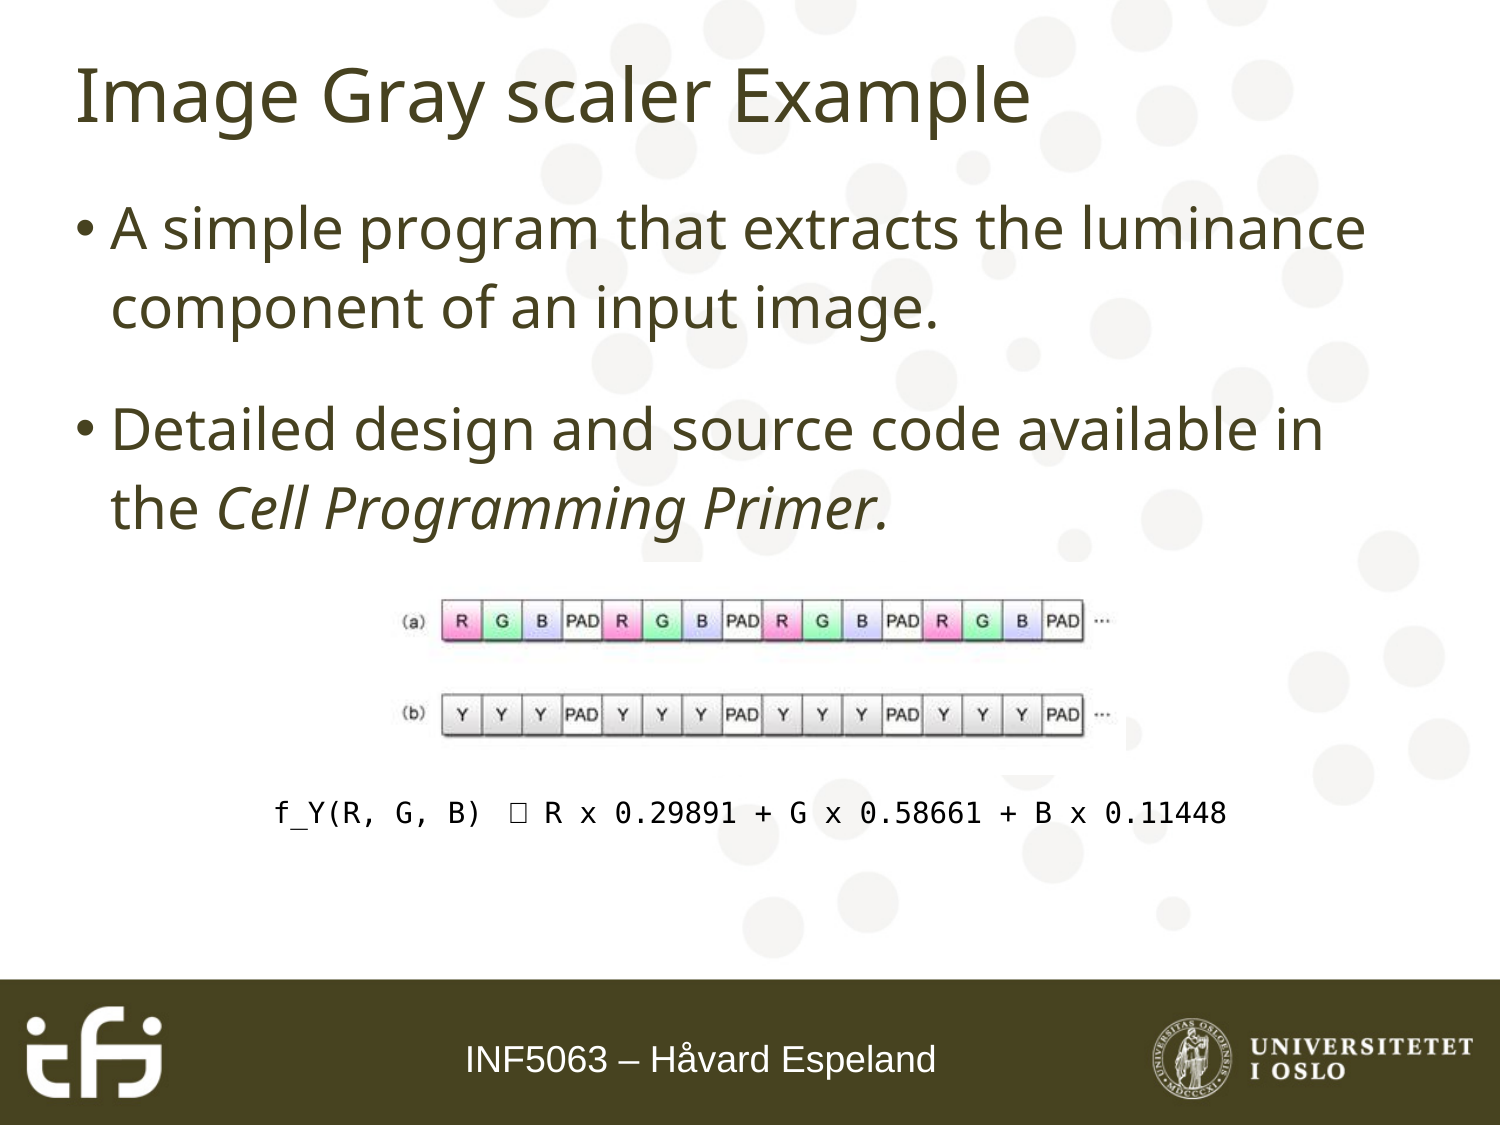

# Image Gray scaler Example
A simple program that extracts the luminance component of an input image.
Detailed design and source code available in the Cell Programming Primer.
f_Y(R, G, B) ＝ R x 0.29891 + G x 0.58661 + B x 0.11448